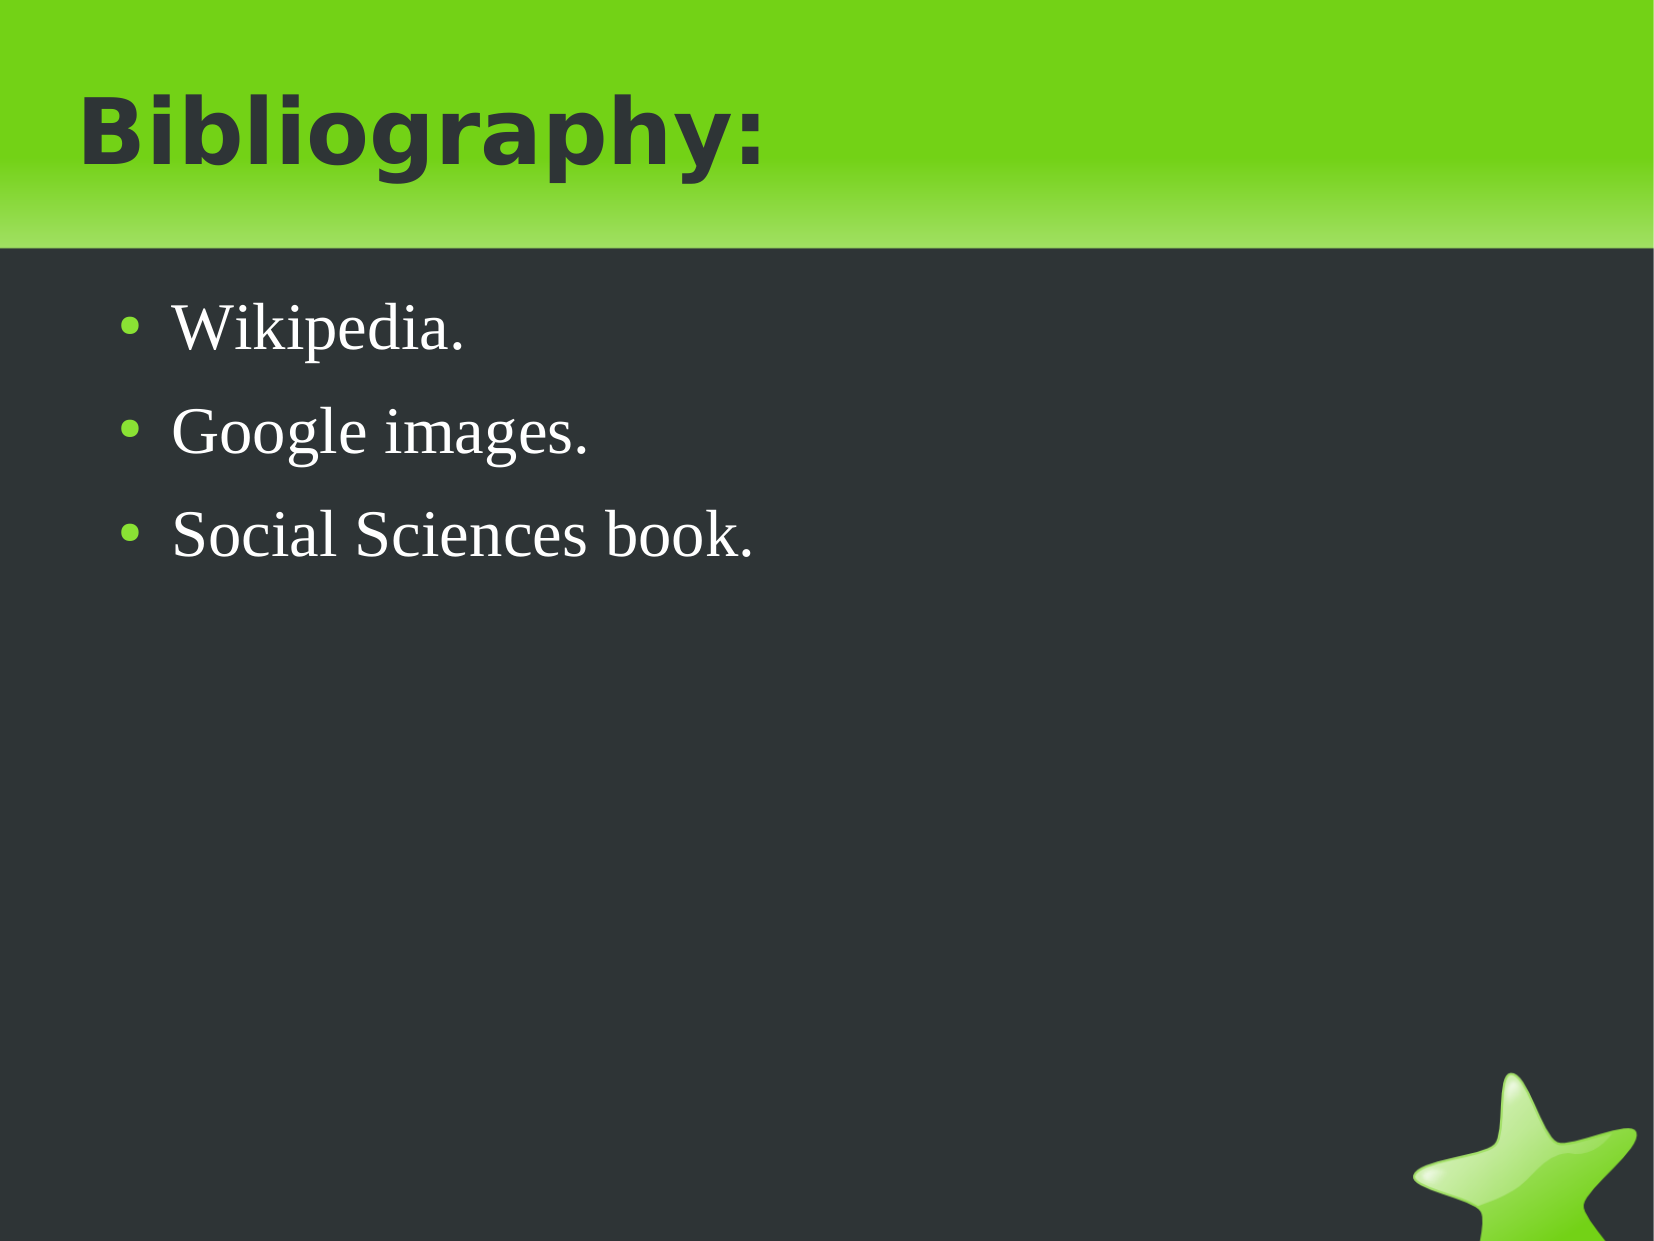

# Bibliography:
Wikipedia.
Google images.
Social Sciences book.